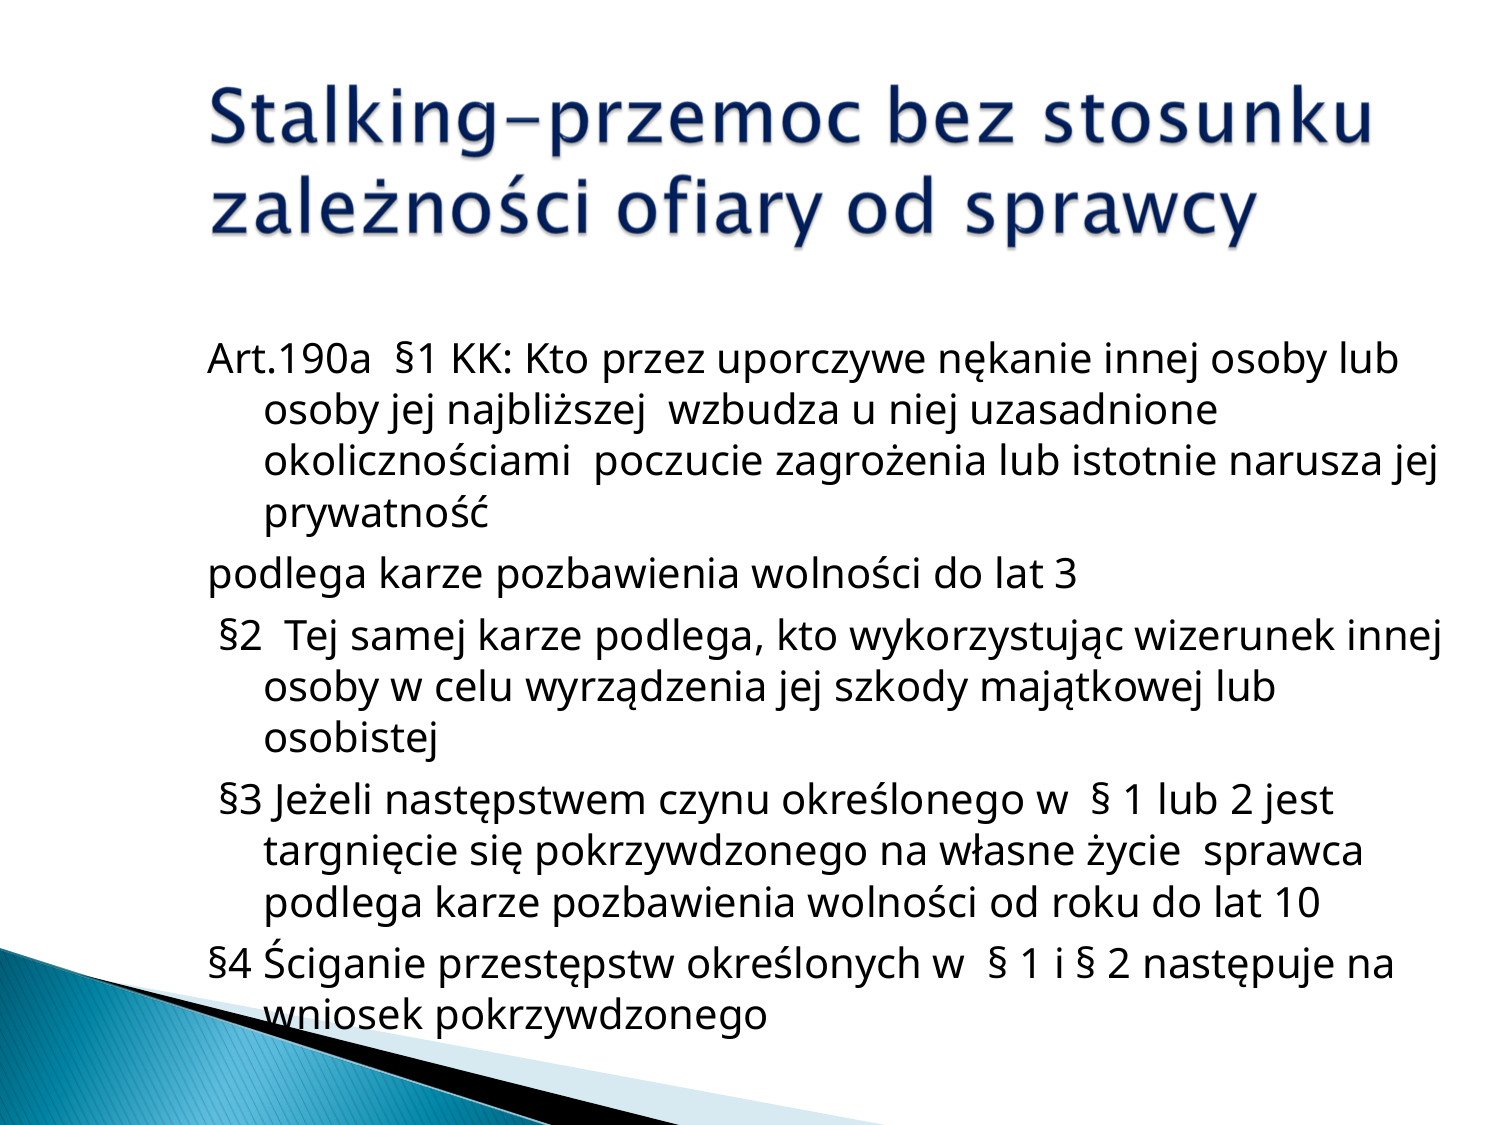

# Art.190a §1 KK: Kto przez uporczywe nękanie innej osoby lub osoby jej najbliższej wzbudza u niej uzasadnione okolicznościami poczucie zagrożenia lub istotnie narusza jej prywatność
podlega karze pozbawienia wolności do lat 3
 §2 Tej samej karze podlega, kto wykorzystując wizerunek innej osoby w celu wyrządzenia jej szkody majątkowej lub osobistej
 §3 Jeżeli następstwem czynu określonego w § 1 lub 2 jest targnięcie się pokrzywdzonego na własne życie sprawca podlega karze pozbawienia wolności od roku do lat 10
§4 Ściganie przestępstw określonych w § 1 i § 2 następuje na wniosek pokrzywdzonego